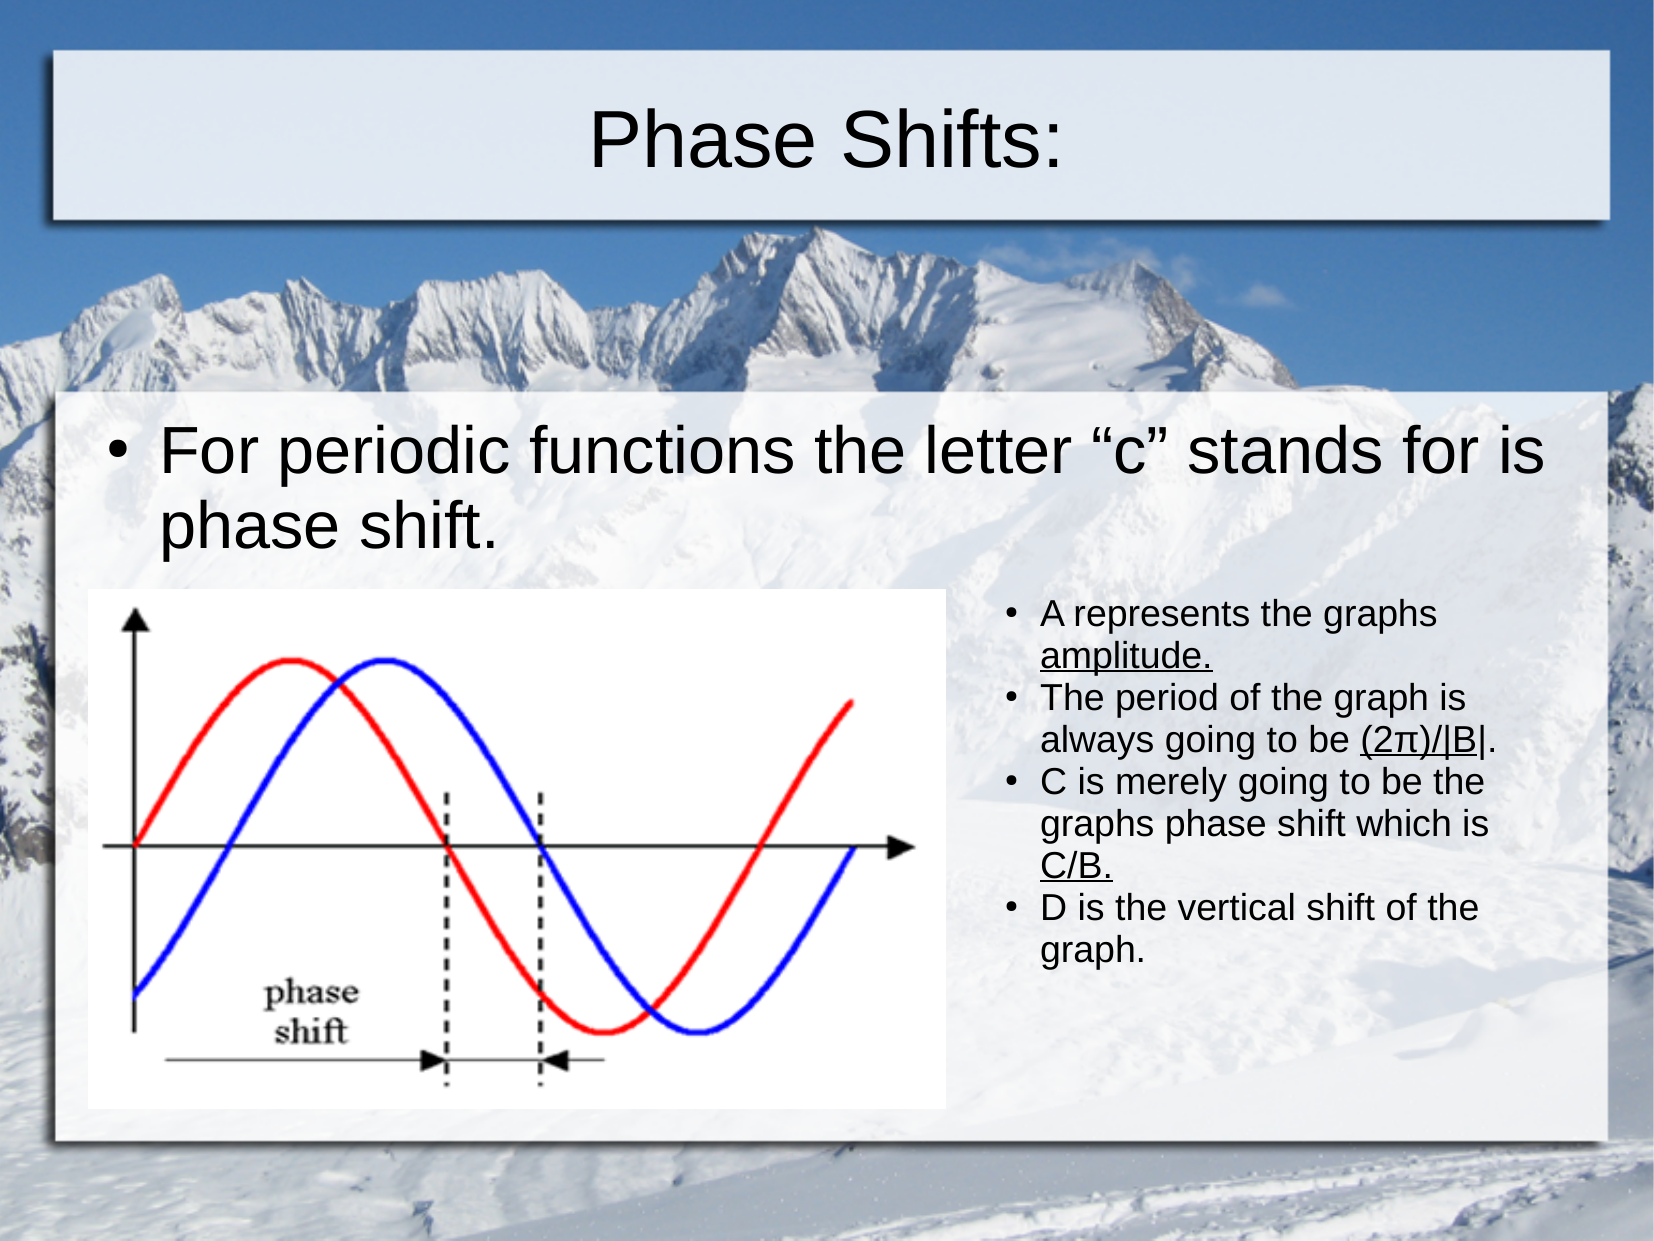

# Phase Shifts:
For periodic functions the letter “c” stands for is phase shift.
A represents the graphs amplitude.
The period of the graph is always going to be (2π)/|B|.
C is merely going to be the graphs phase shift which is C/B.
D is the vertical shift of the graph.